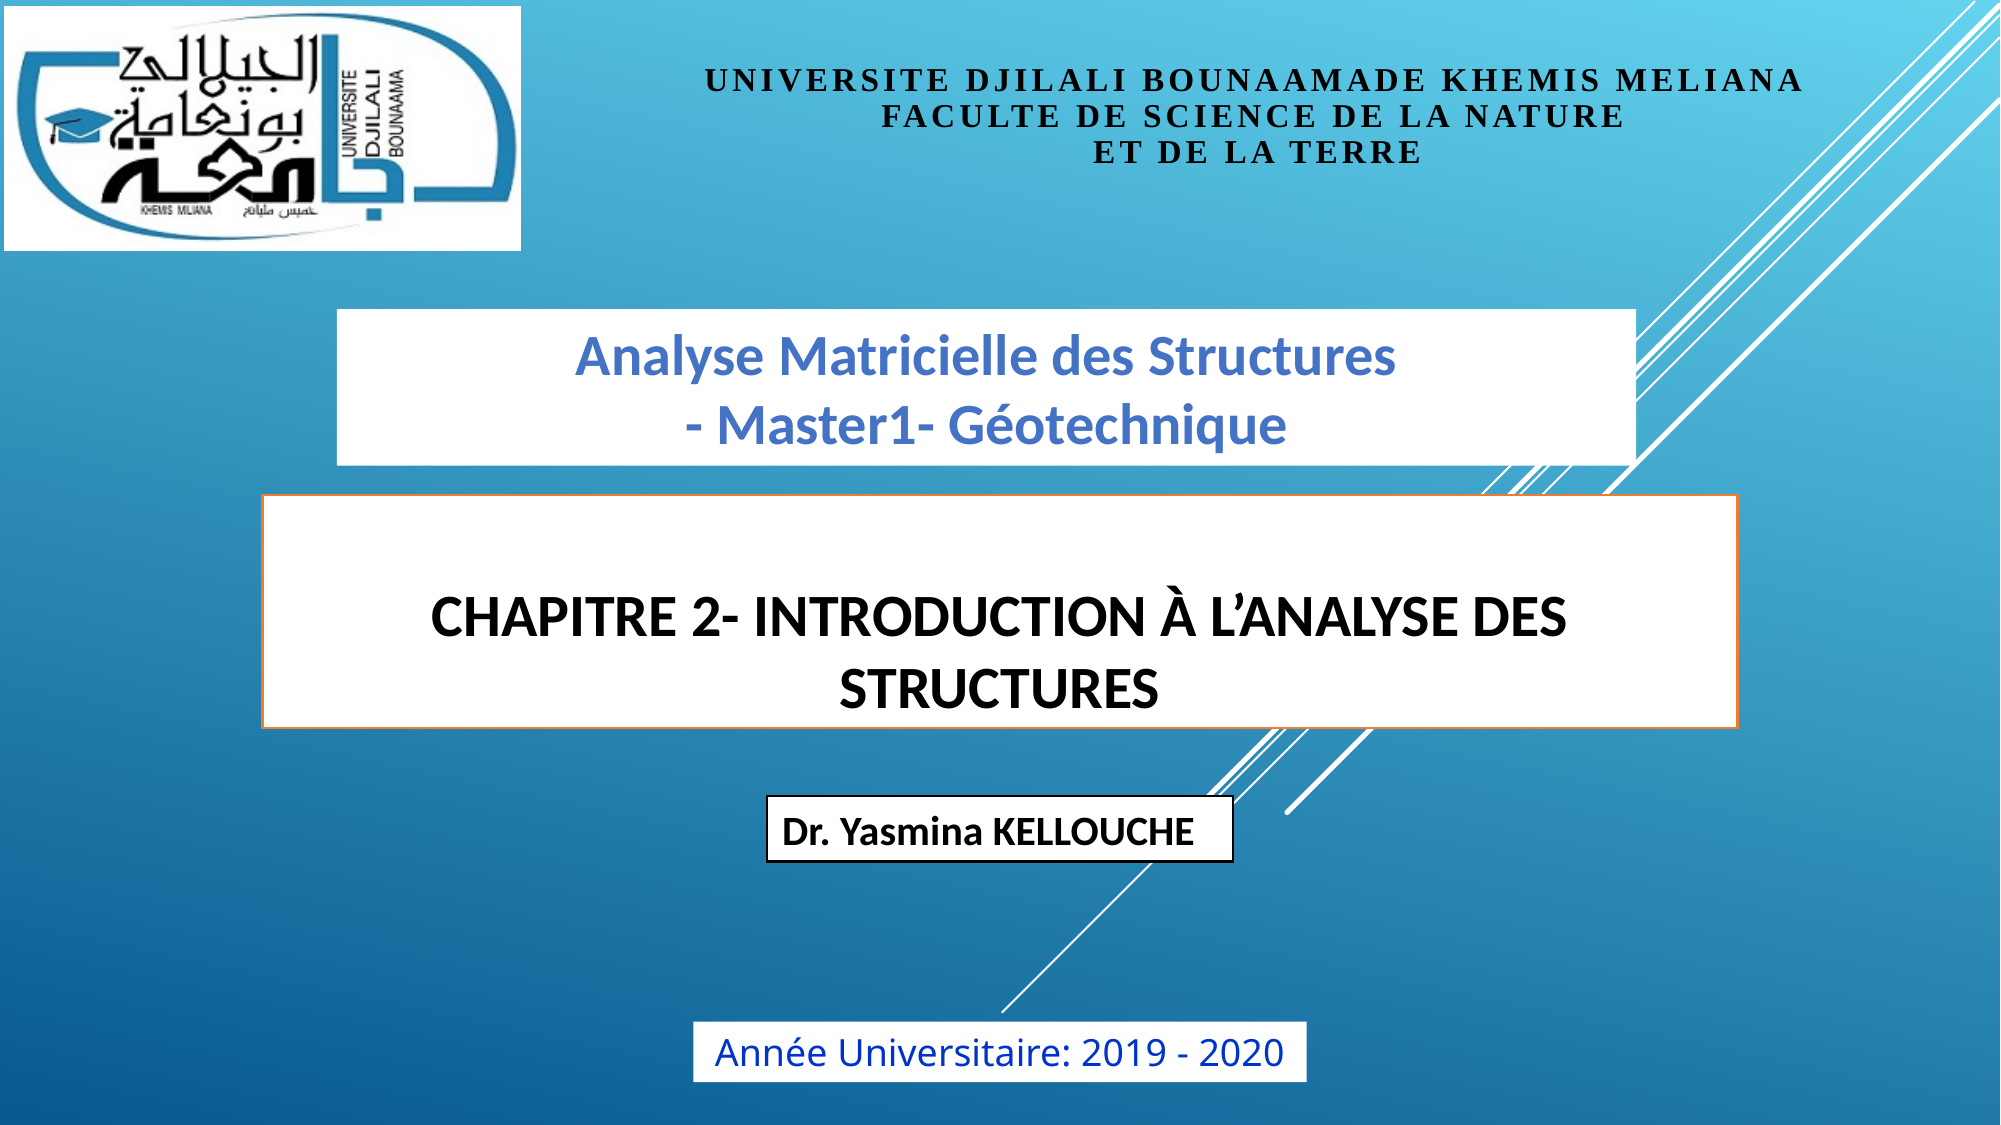

UNIVERSITE DJILALI BOUNAAMADE KHEMIS MELIANA
FACULTE DE SCIENCE DE LA NATURE
ET DE LA TERRE
Analyse Matricielle des Structures
- Master1- Géotechnique
# Chapitre 2- Introduction à l’analyse des structures
Dr. Yasmina KELLOUCHE
Année Universitaire: 2019 - 2020